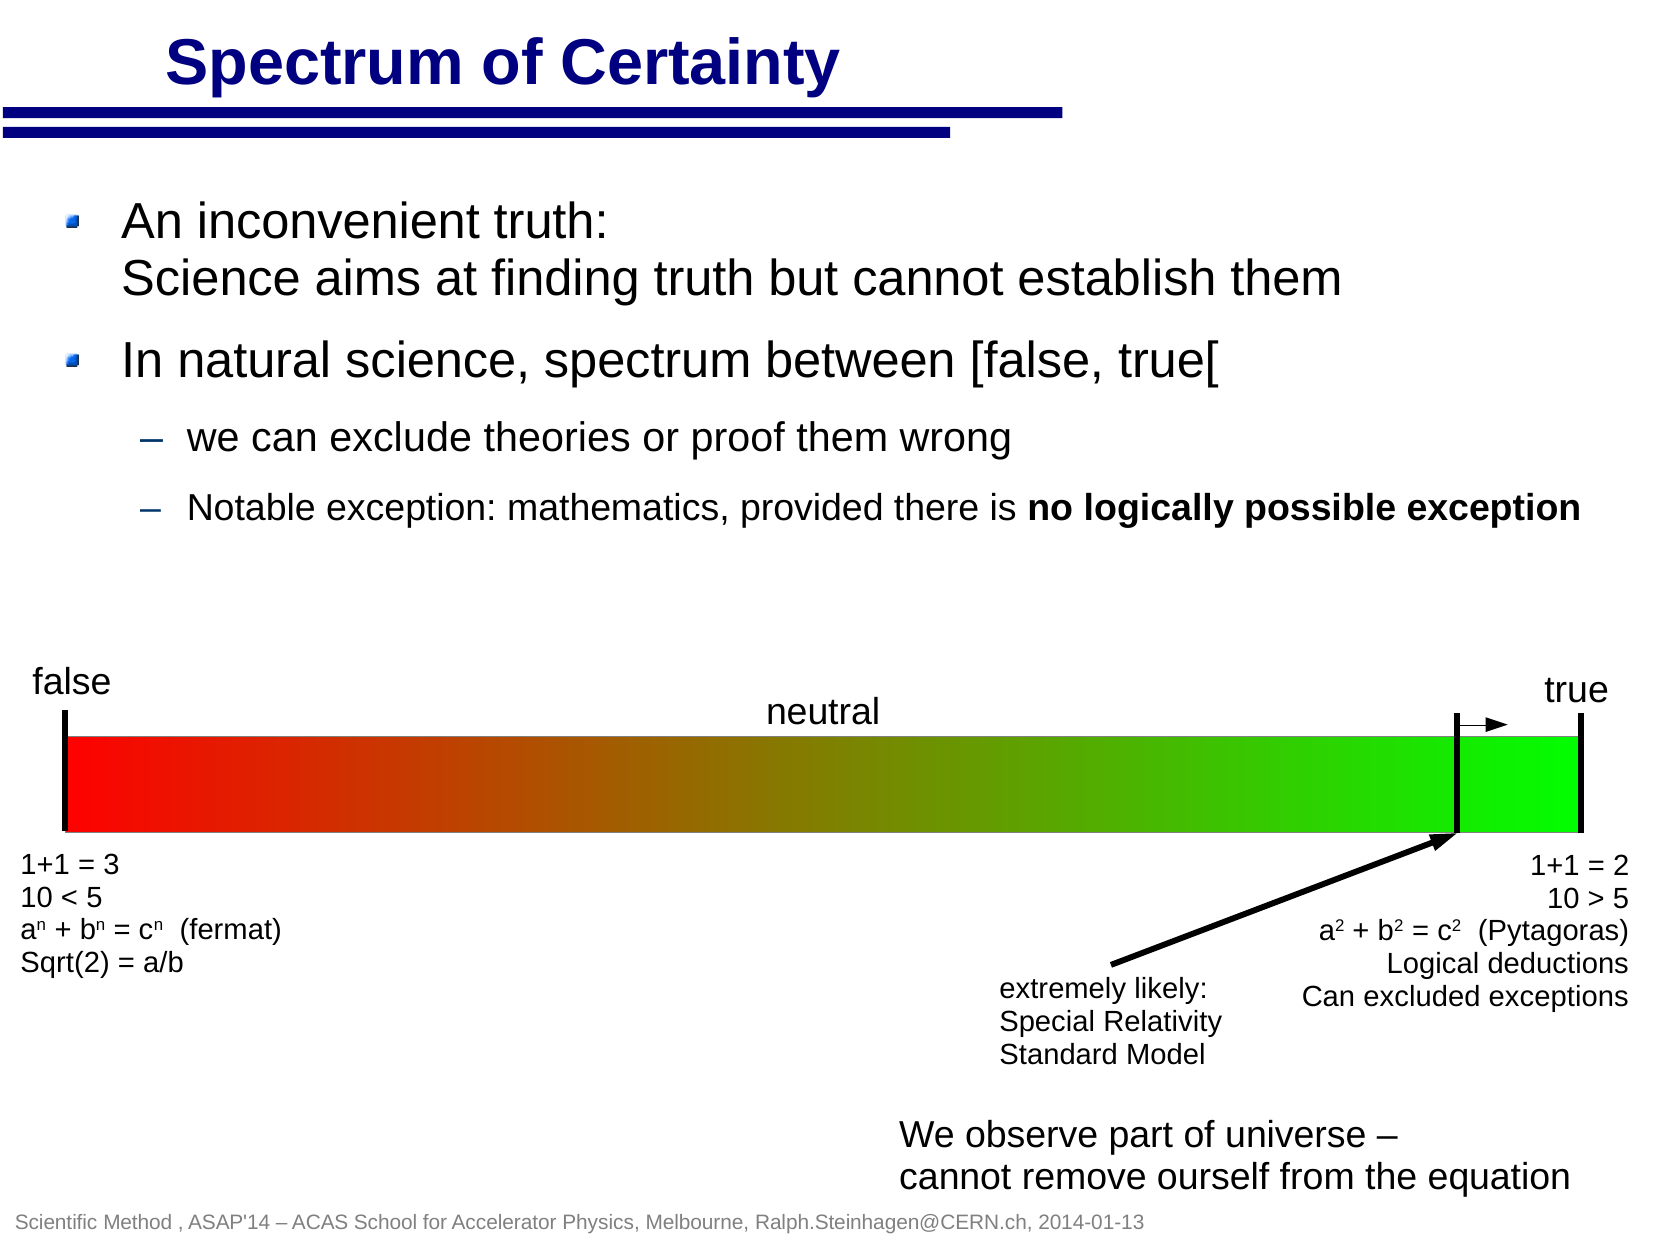

# Spectrum of Certainty
An inconvenient truth:							Science aims at finding truth but cannot establish them
In natural science, spectrum between [false, true[
we can exclude theories or proof them wrong
Notable exception: mathematics, provided there is no logically possible exception
false
1+1 = 3
10 < 5
an + bn = cn (fermat)
Sqrt(2) = a/b
true
1+1 = 2
10 > 5
a2 + b2 = c2 (Pytagoras)
Logical deductions
Can excluded exceptions
neutral
extremely likely:
Special Relativity
Standard Model
very unlikely
extremely likely
We observe part of universe –
cannot remove ourself from the equation